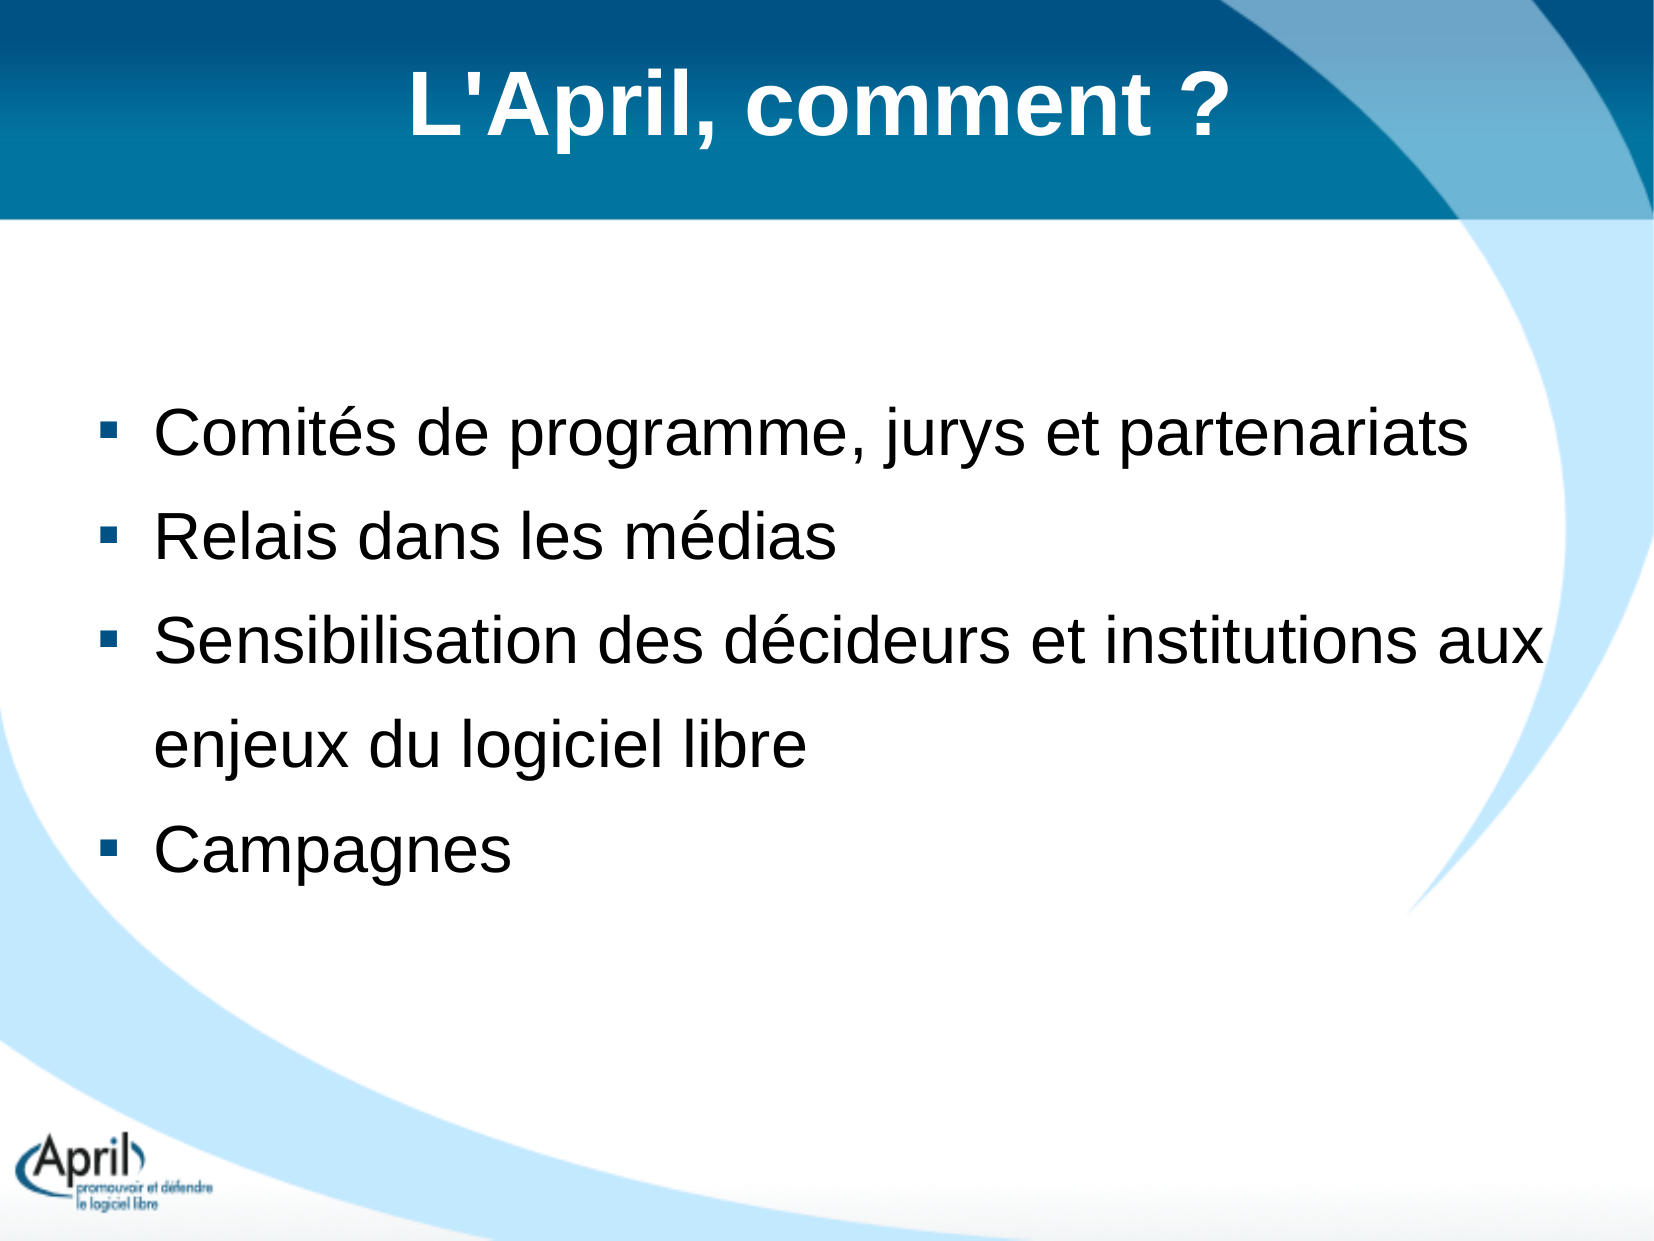

# L'April, comment ?
Comités de programme, jurys et partenariats
Relais dans les médias
Sensibilisation des décideurs et institutions aux
enjeux du logiciel libre
Campagnes